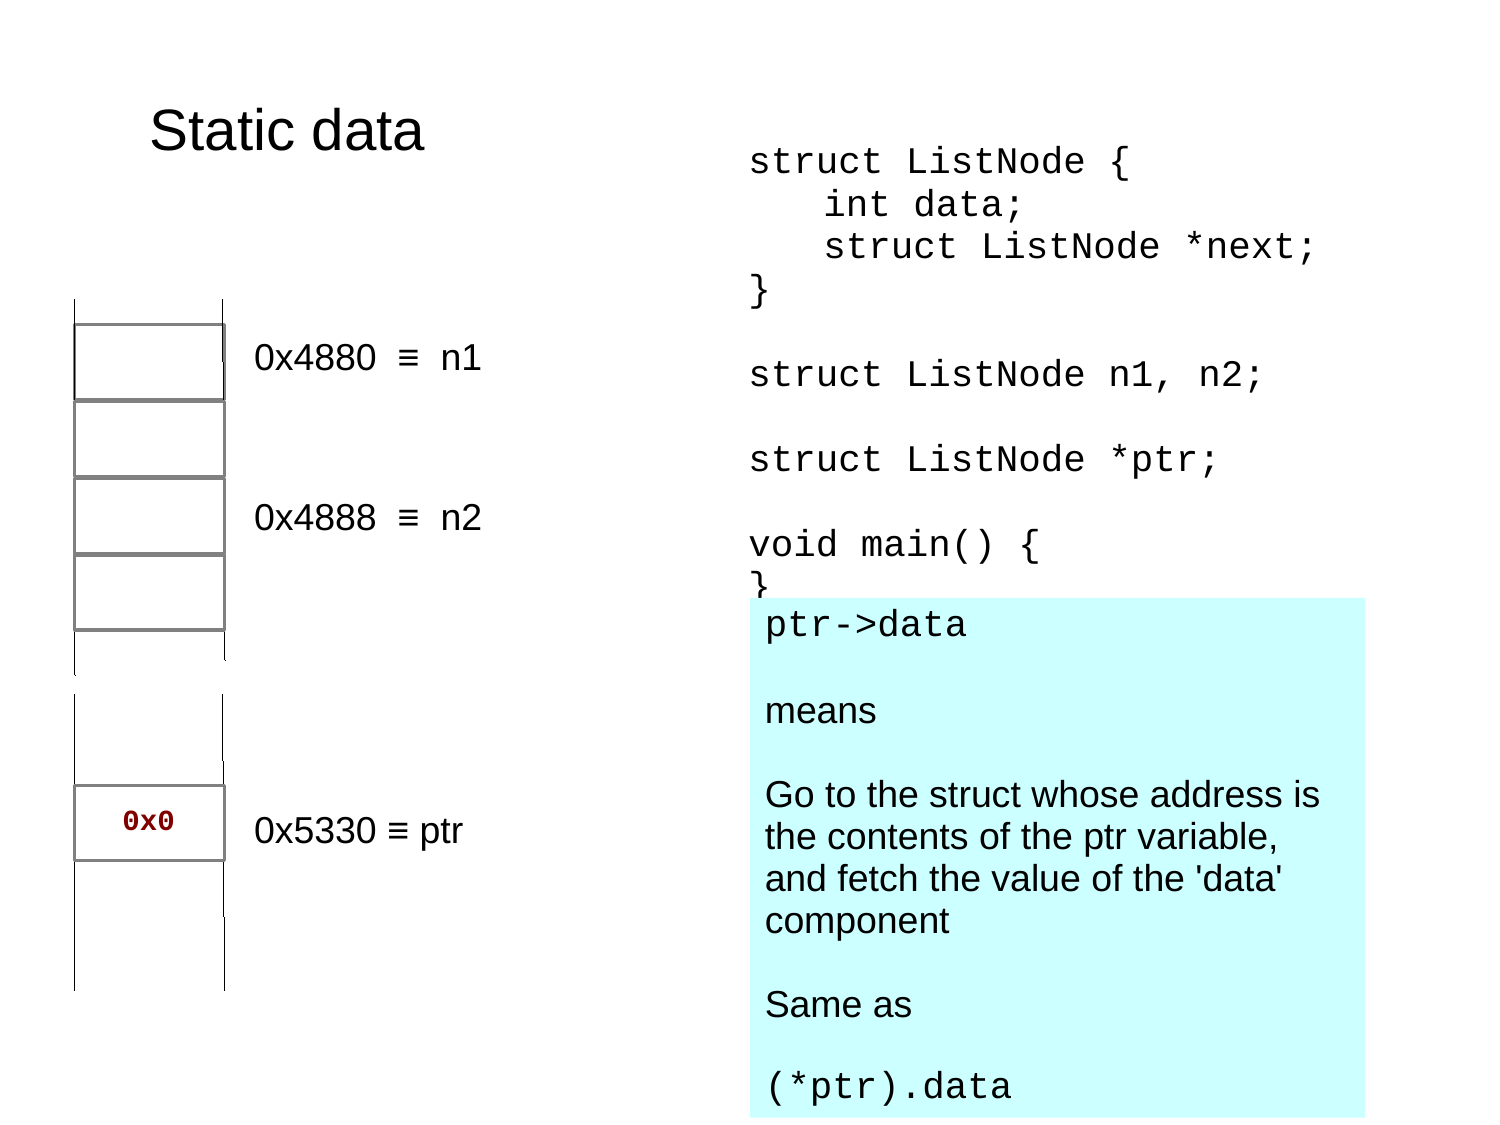

Static data
struct ListNode {
	int data;
	struct ListNode *next;
}
struct ListNode n1, n2;
struct ListNode *ptr;
void main() {
}
0x4880 ≡ n1
0x4888 ≡ n2
ptr->data
means
Go to the struct whose address is the contents of the ptr variable, and fetch the value of the 'data' component
Same as
(*ptr).data
0x0
0x5330 ≡ ptr